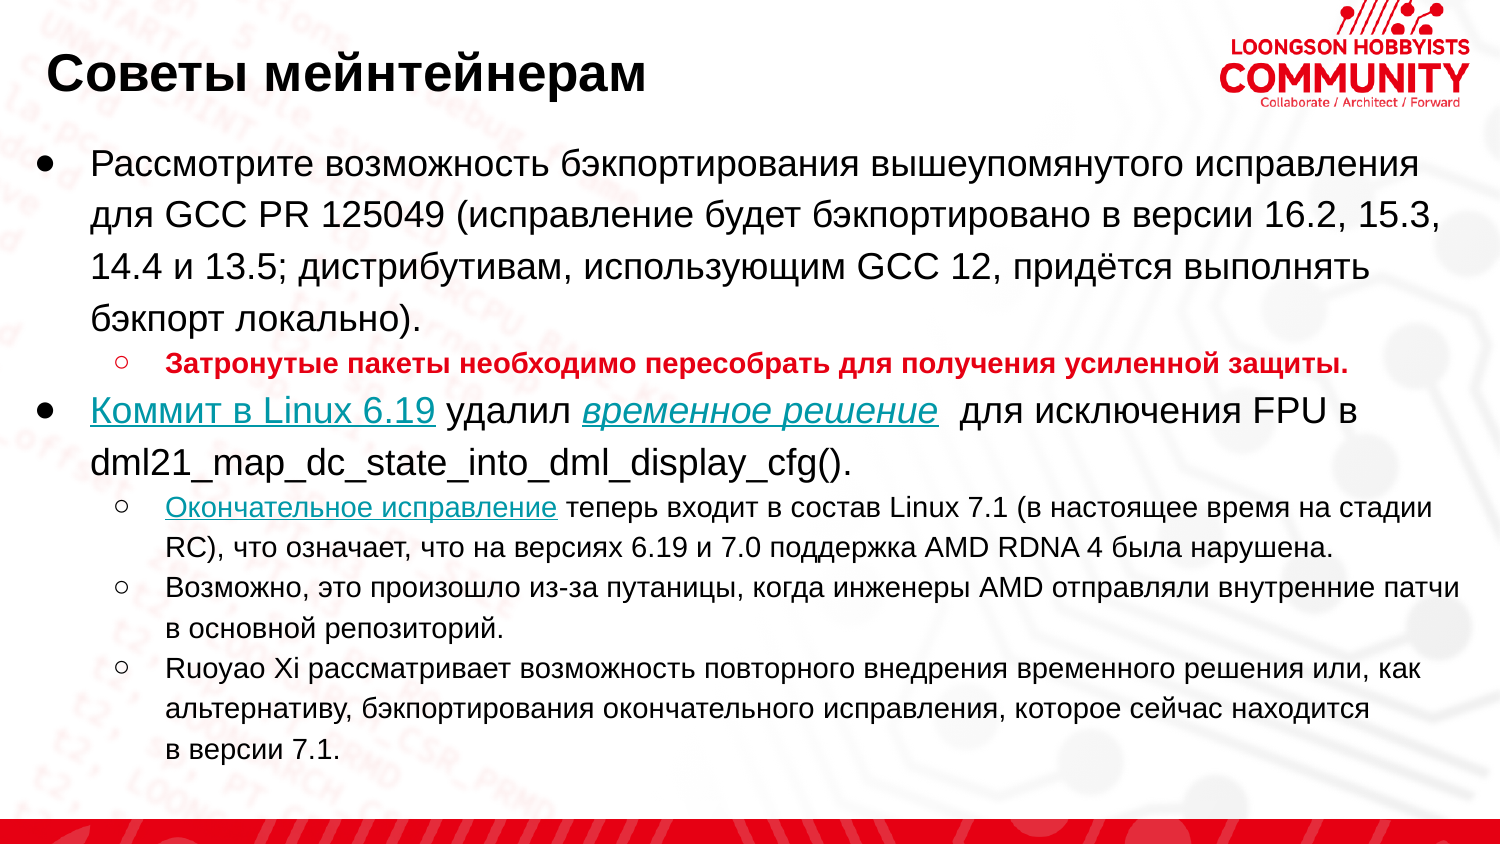

# Советы мейнтейнерам
Рассмотрите возможность бэкпортирования вышеупомянутого исправления для GCC PR 125049 (исправление будет бэкпортировано в версии 16.2, 15.3, 14.4 и 13.5; дистрибутивам, использующим GCC 12, придётся выполнять бэкпорт локально).
Затронутые пакеты необходимо пересобрать для получения усиленной защиты.
Коммит в Linux 6.19 удалил временное решение для исключения FPU в dml21_map_dc_state_into_dml_display_cfg().
Окончательное исправление теперь входит в состав Linux 7.1 (в настоящее время на стадии RC), что означает, что на версиях 6.19 и 7.0 поддержка AMD RDNA 4 была нарушена.
Возможно, это произошло из-за путаницы, когда инженеры AMD отправляли внутренние патчи в основной репозиторий.
Ruoyao Xi рассматривает возможность повторного внедрения временного решения или, как альтернативу, бэкпортирования окончательного исправления, которое сейчас находится
в версии 7.1.